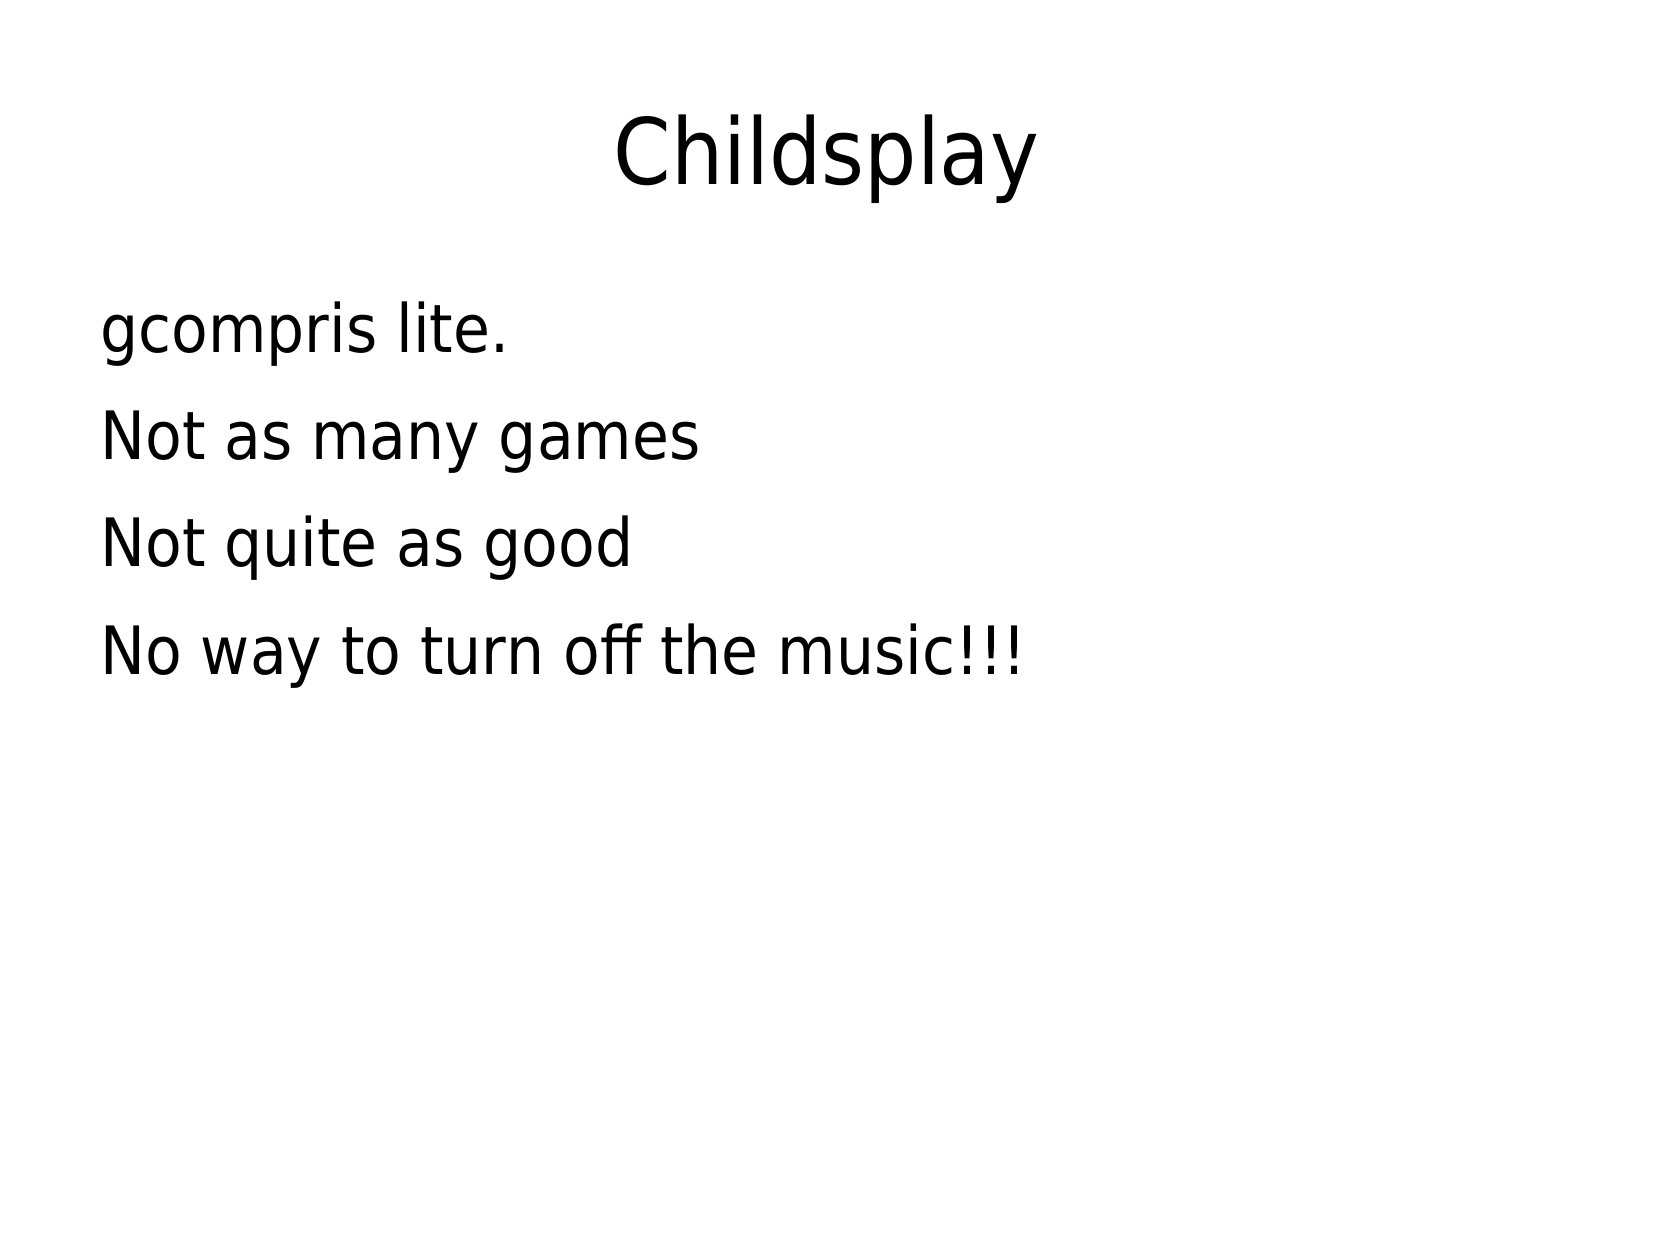

# Childsplay
gcompris lite.
Not as many games
Not quite as good
No way to turn off the music!!!